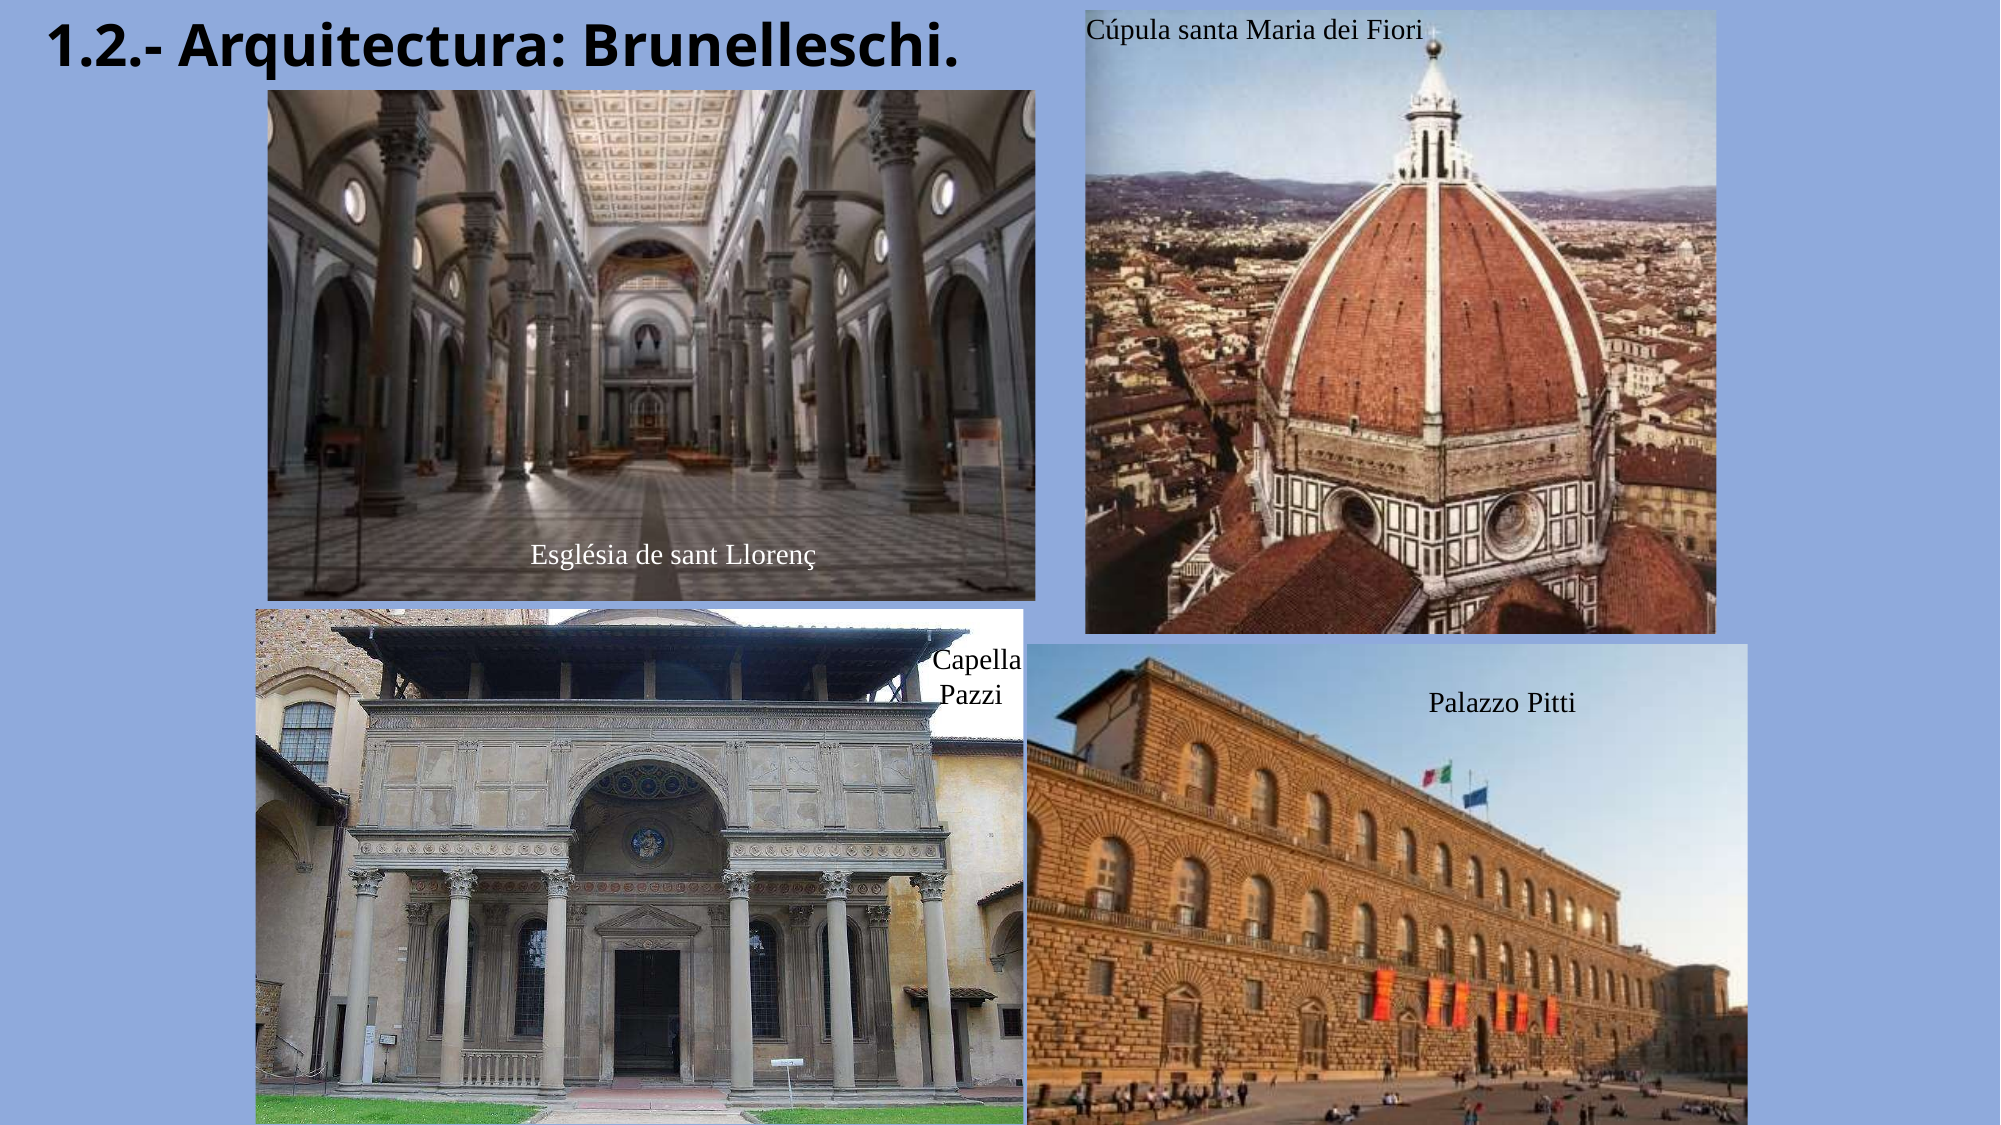

# 1.2.- Arquitectura: Brunelleschi.
Cúpula santa Maria dei Fiori
Església de sant Llorenç
Capella Pazzi
Palazzo Pitti